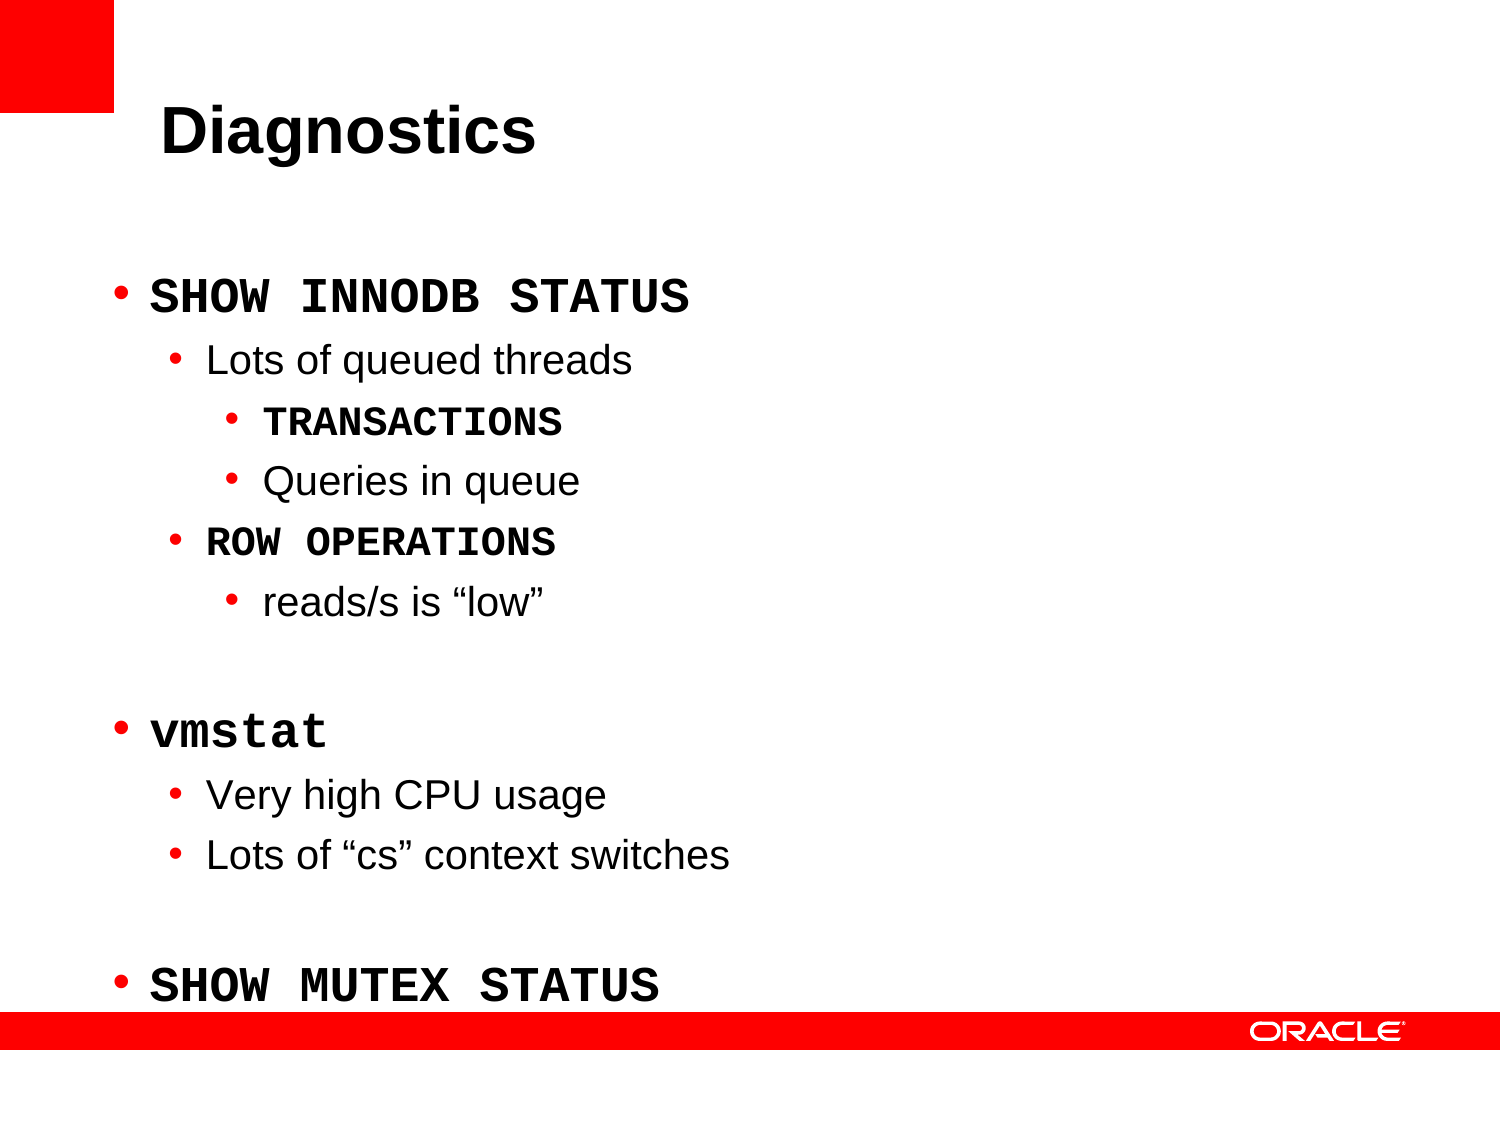

# Diagnostics
SHOW INNODB STATUS
Lots of queued threads
TRANSACTIONS
Queries in queue
ROW OPERATIONS
reads/s is “low”
vmstat
Very high CPU usage
Lots of “cs” context switches
SHOW MUTEX STATUS